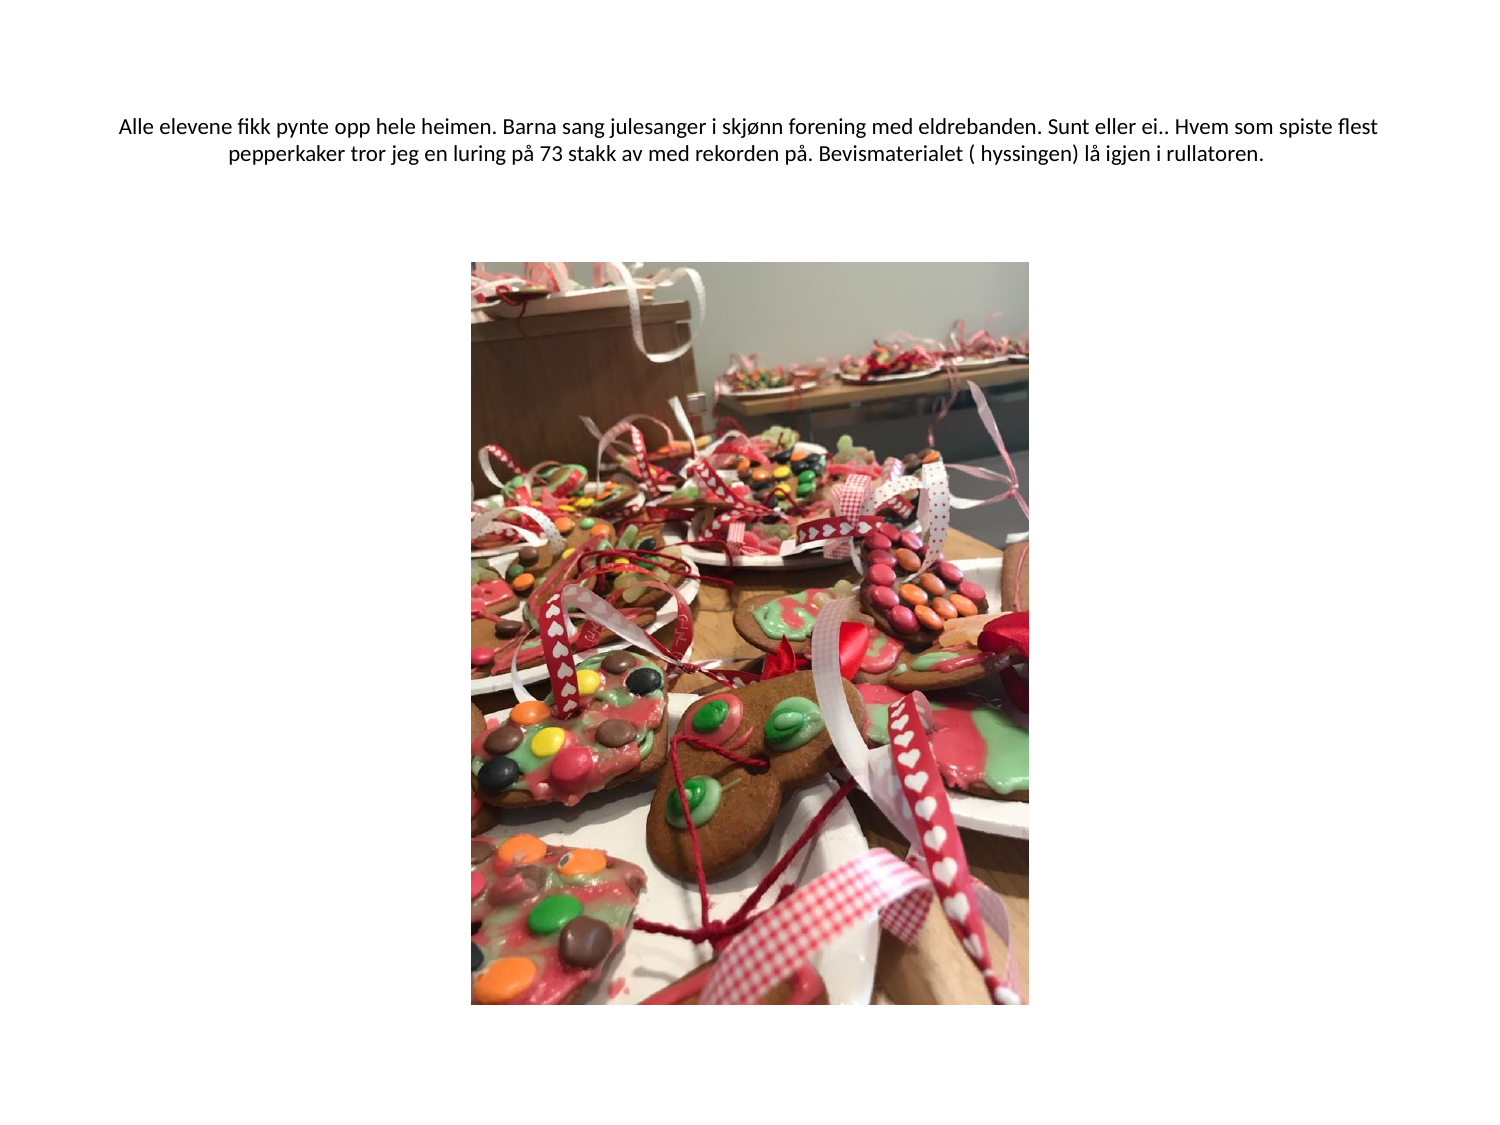

# Alle elevene fikk pynte opp hele heimen. Barna sang julesanger i skjønn forening med eldrebanden. Sunt eller ei.. Hvem som spiste flest pepperkaker tror jeg en luring på 73 stakk av med rekorden på. Bevismaterialet ( hyssingen) lå igjen i rullatoren.